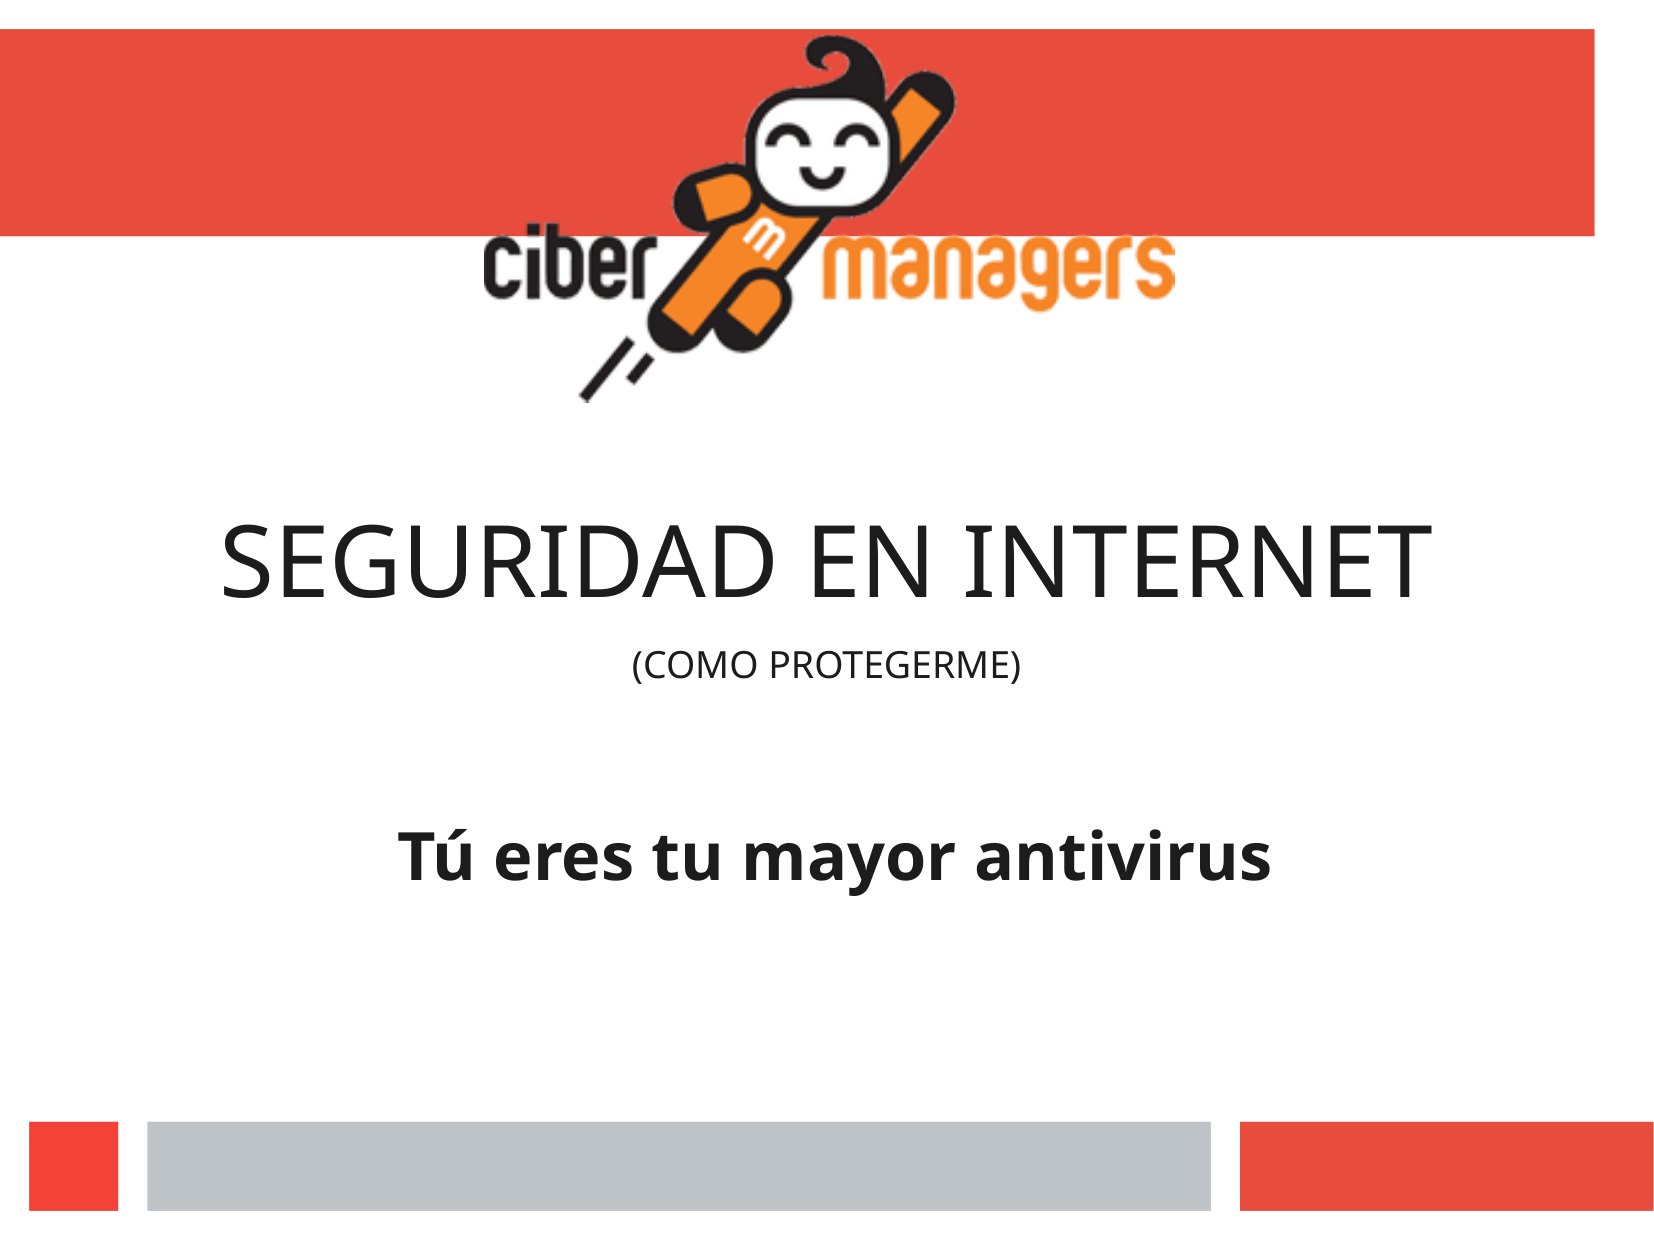

#
SEGURIDAD EN INTERNET
(COMO PROTEGERME)
 Tú eres tu mayor antivirus